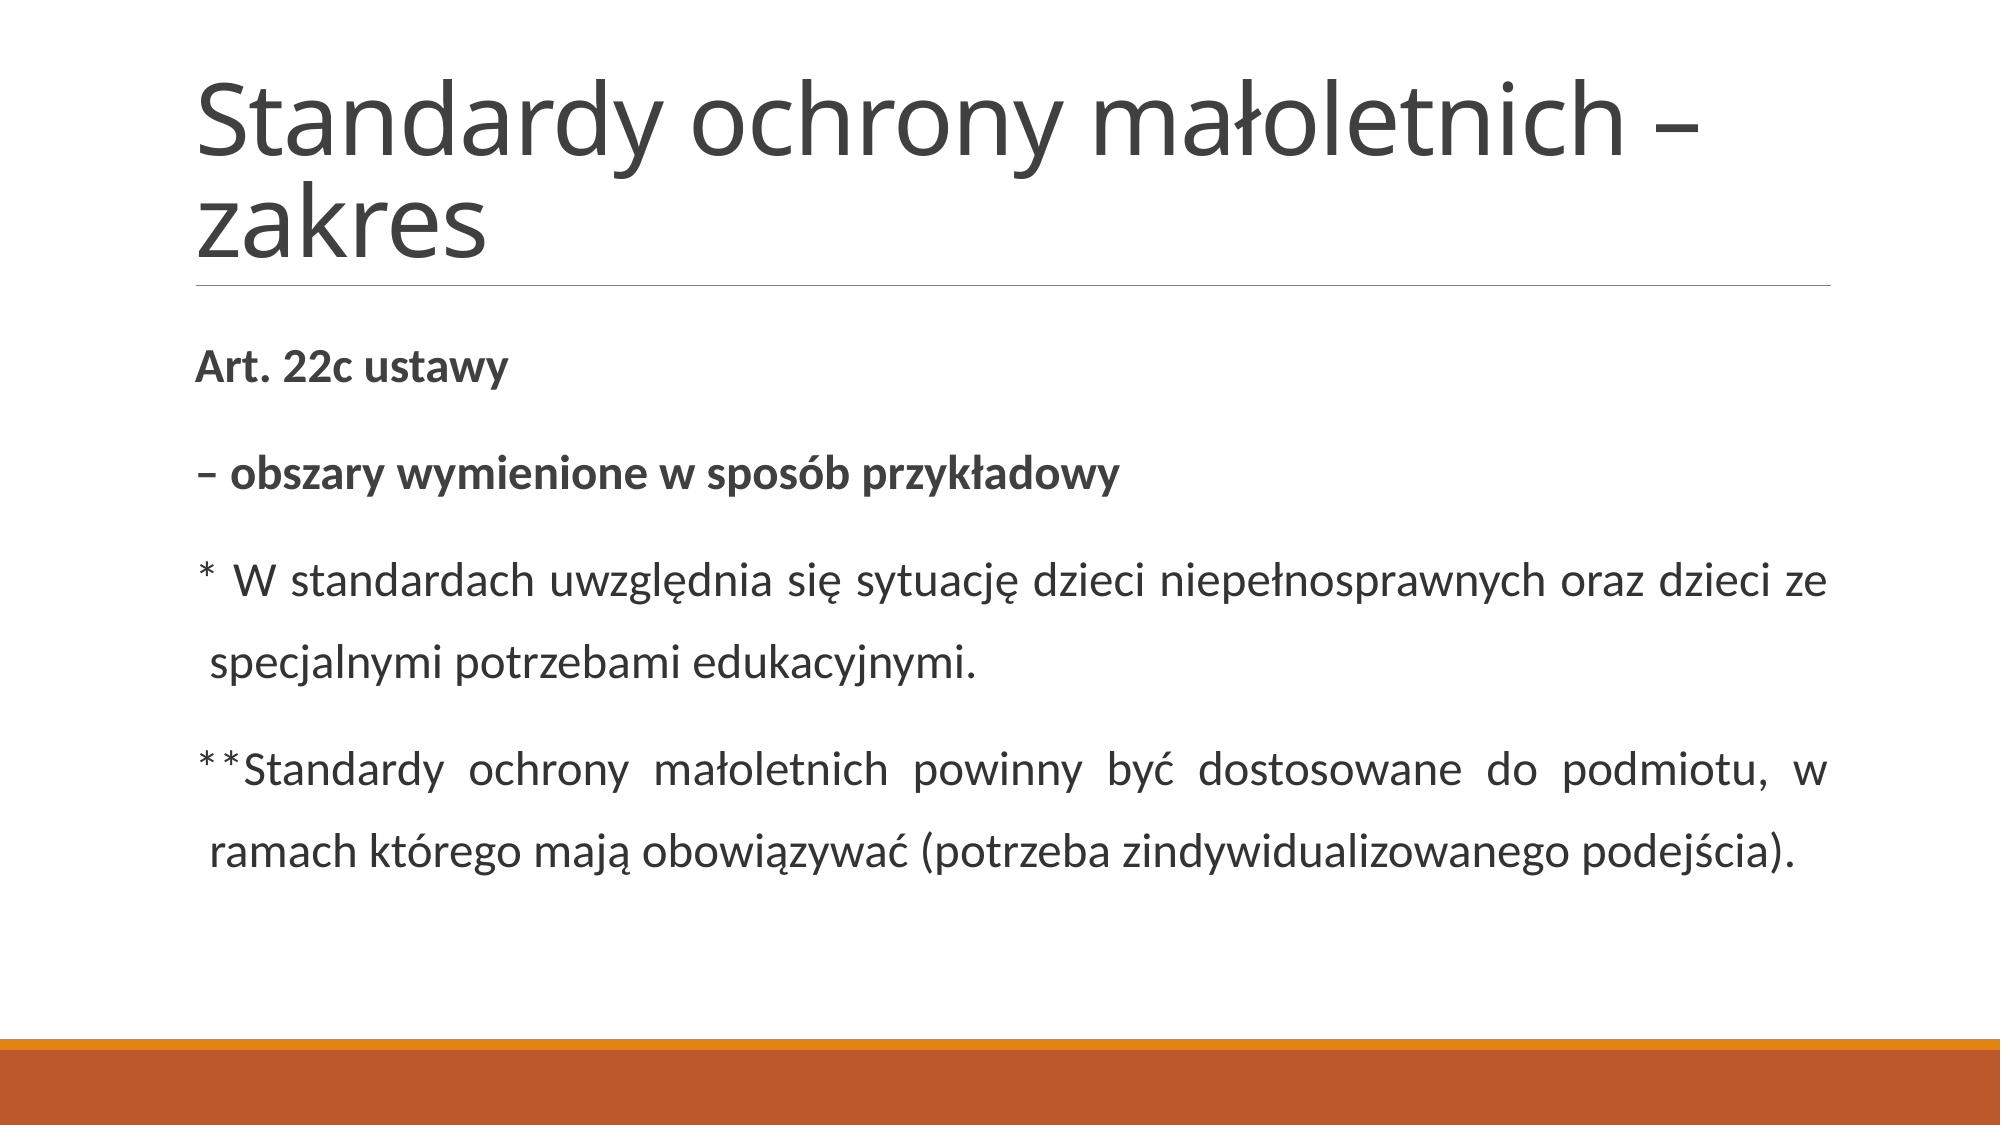

# Standardy ochrony małoletnich – zakres
Art. 22c ustawy
– obszary wymienione w sposób przykładowy
* W standardach uwzględnia się sytuację dzieci niepełnosprawnych oraz dzieci ze specjalnymi potrzebami edukacyjnymi.
**Standardy ochrony małoletnich powinny być dostosowane do podmiotu, w ramach którego mają obowiązywać (potrzeba zindywidualizowanego podejścia).